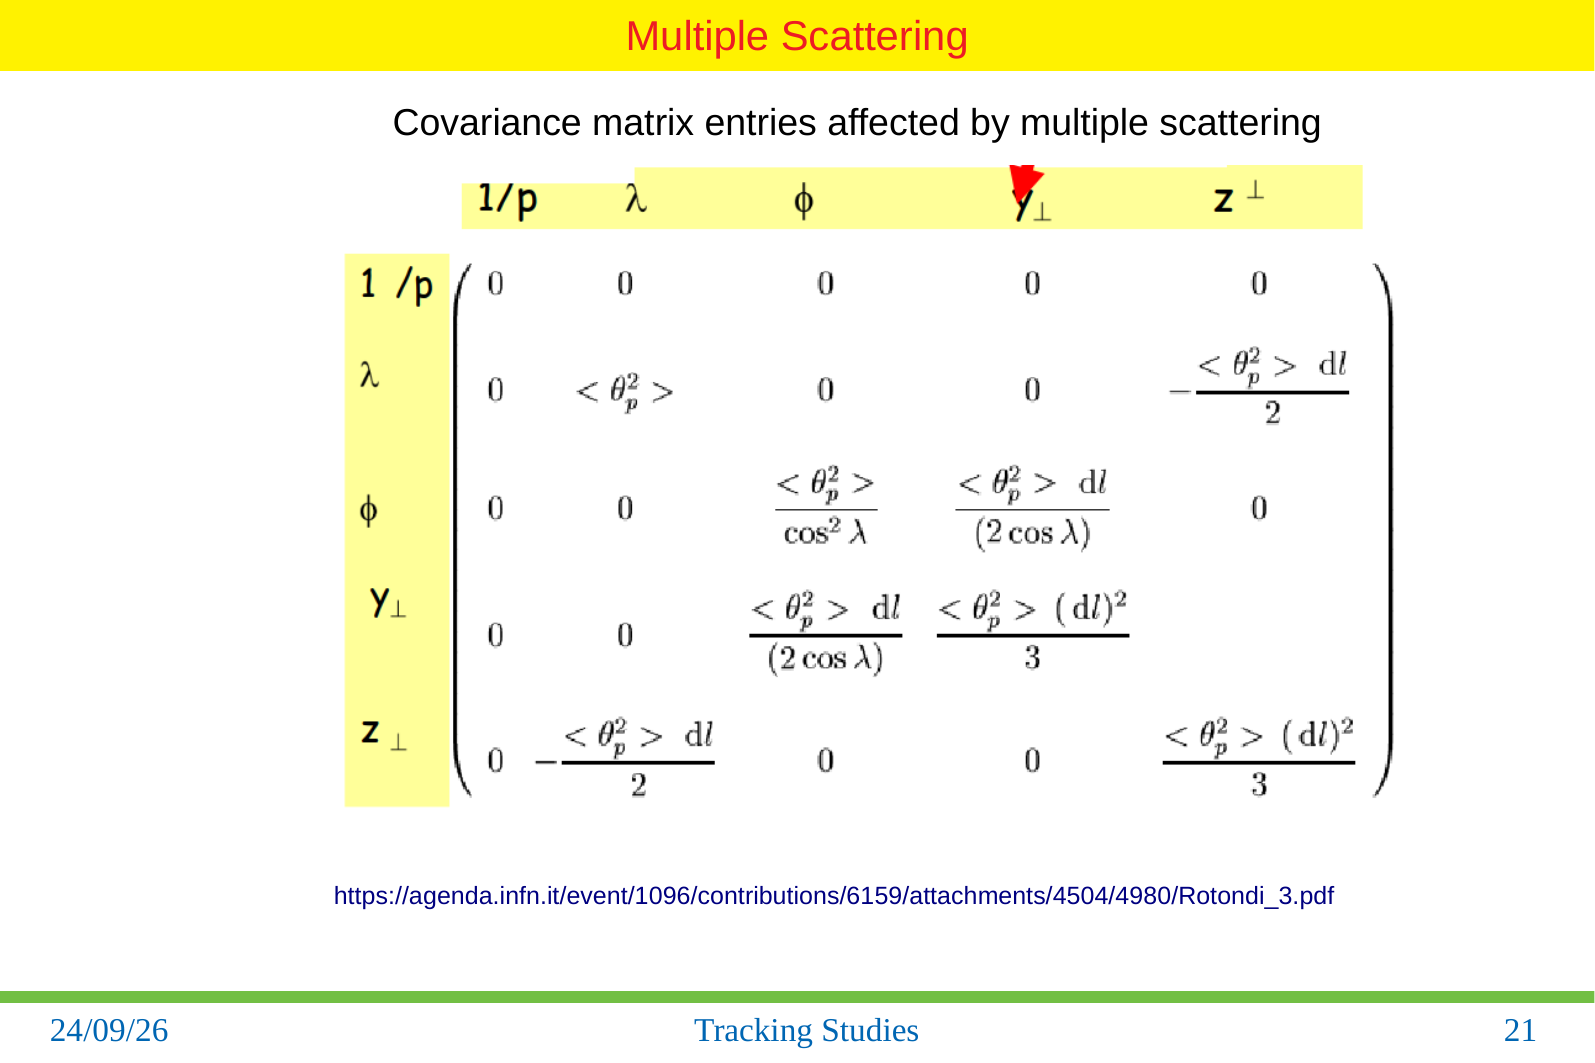

# Multiple Scattering
Covariance matrix entries affected by multiple scattering
https://agenda.infn.it/event/1096/contributions/6159/attachments/4504/4980/Rotondi_3.pdf
 Tracking Studies
21